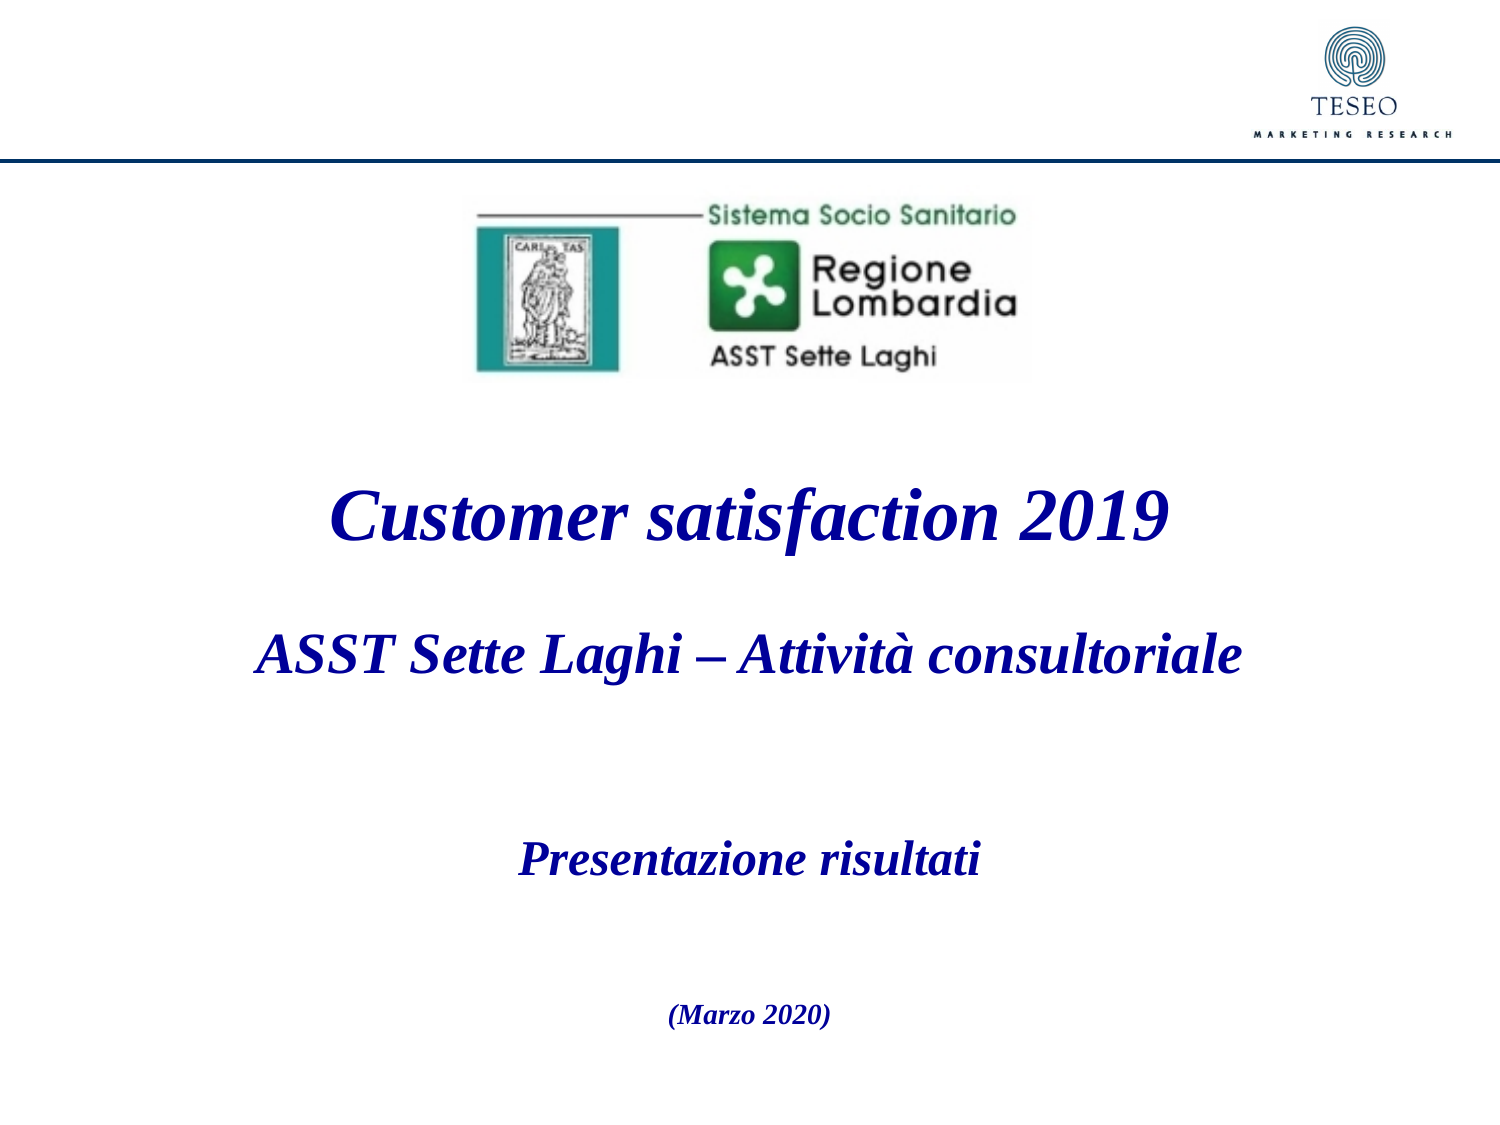

Customer satisfaction 2019
ASST Sette Laghi – Attività consultoriale
Presentazione risultati
(Marzo 2020)